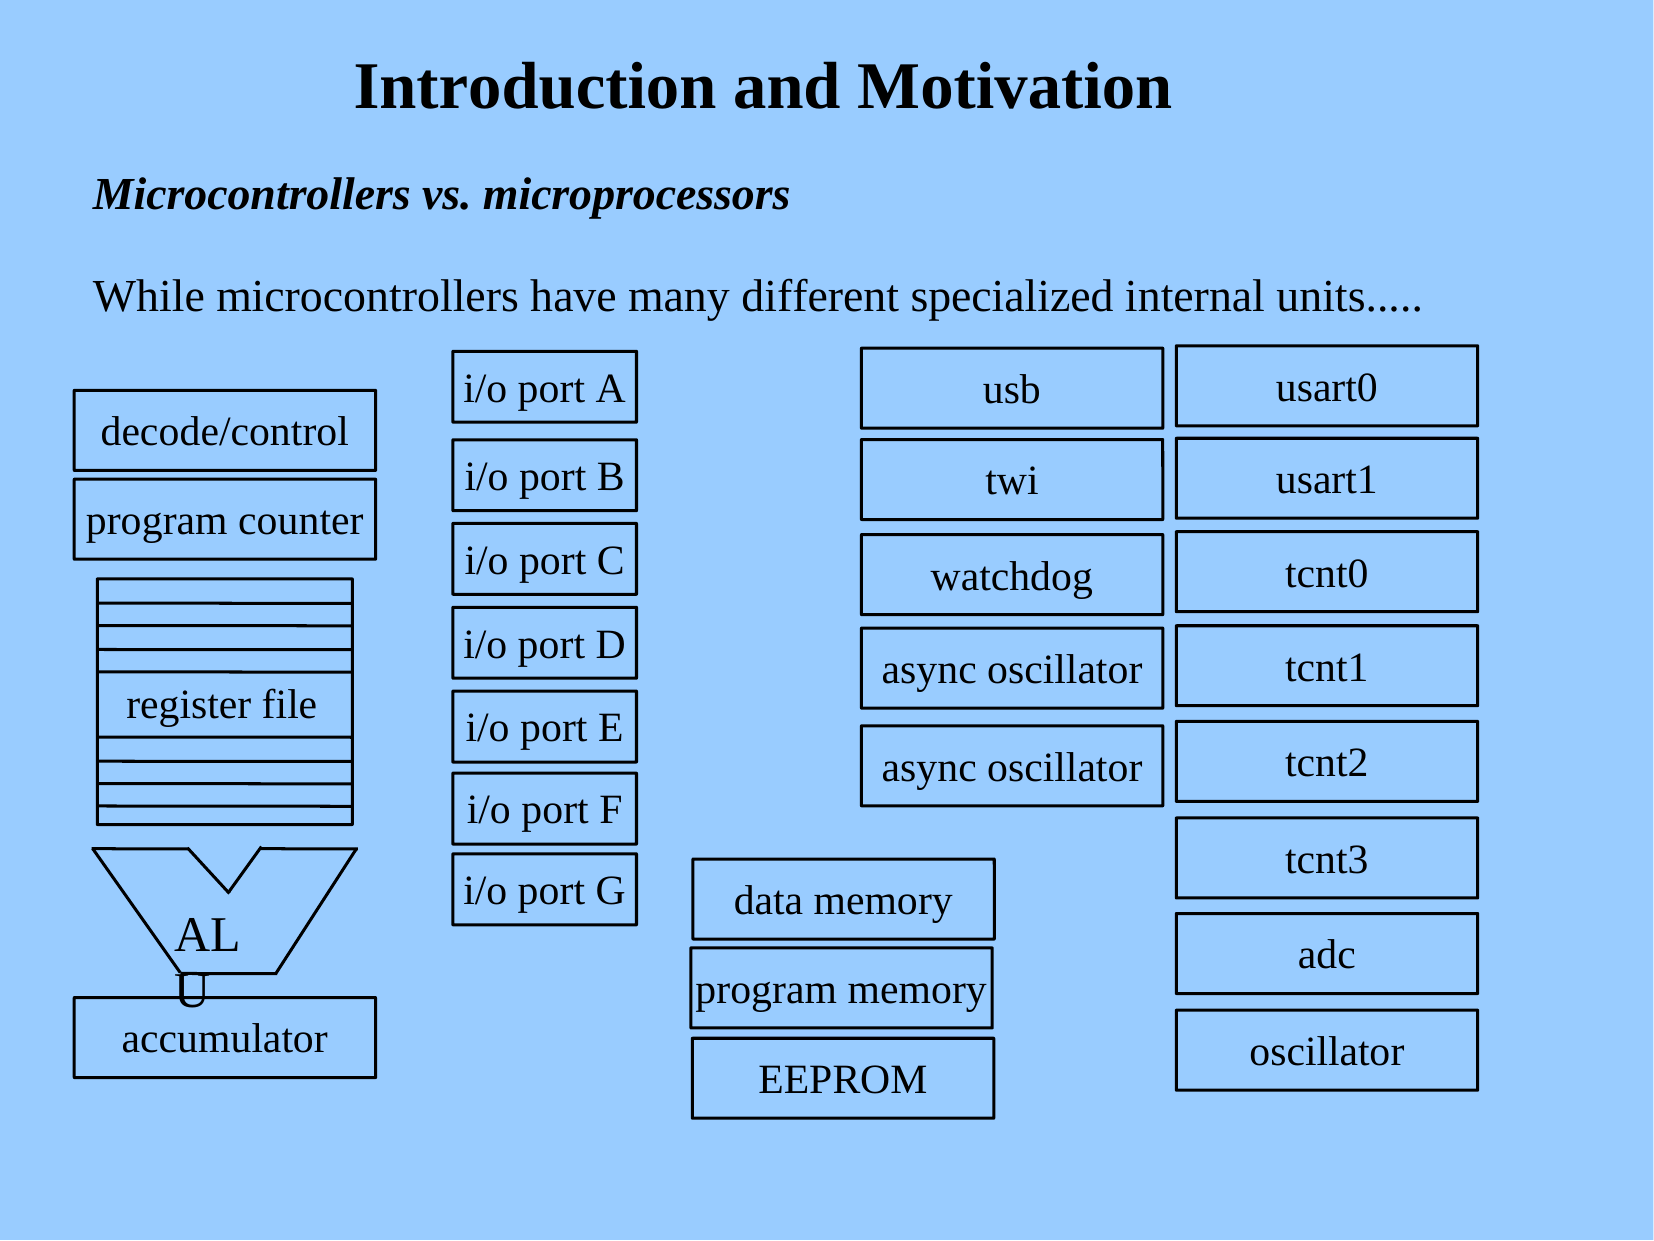

Introduction and Motivation
Microcontrollers vs. microprocessors
While microcontrollers have many different specialized internal units.....
usart0
usb
i/o port A
decode/control
usart1
twi
i/o port B
program counter
i/o port C
tcnt0
watchdog
i/o port D
tcnt1
async oscillator
register file
i/o port E
tcnt2
async oscillator
i/o port F
tcnt3
i/o port G
data memory
ALU
adc
program memory
accumulator
oscillator
EEPROM